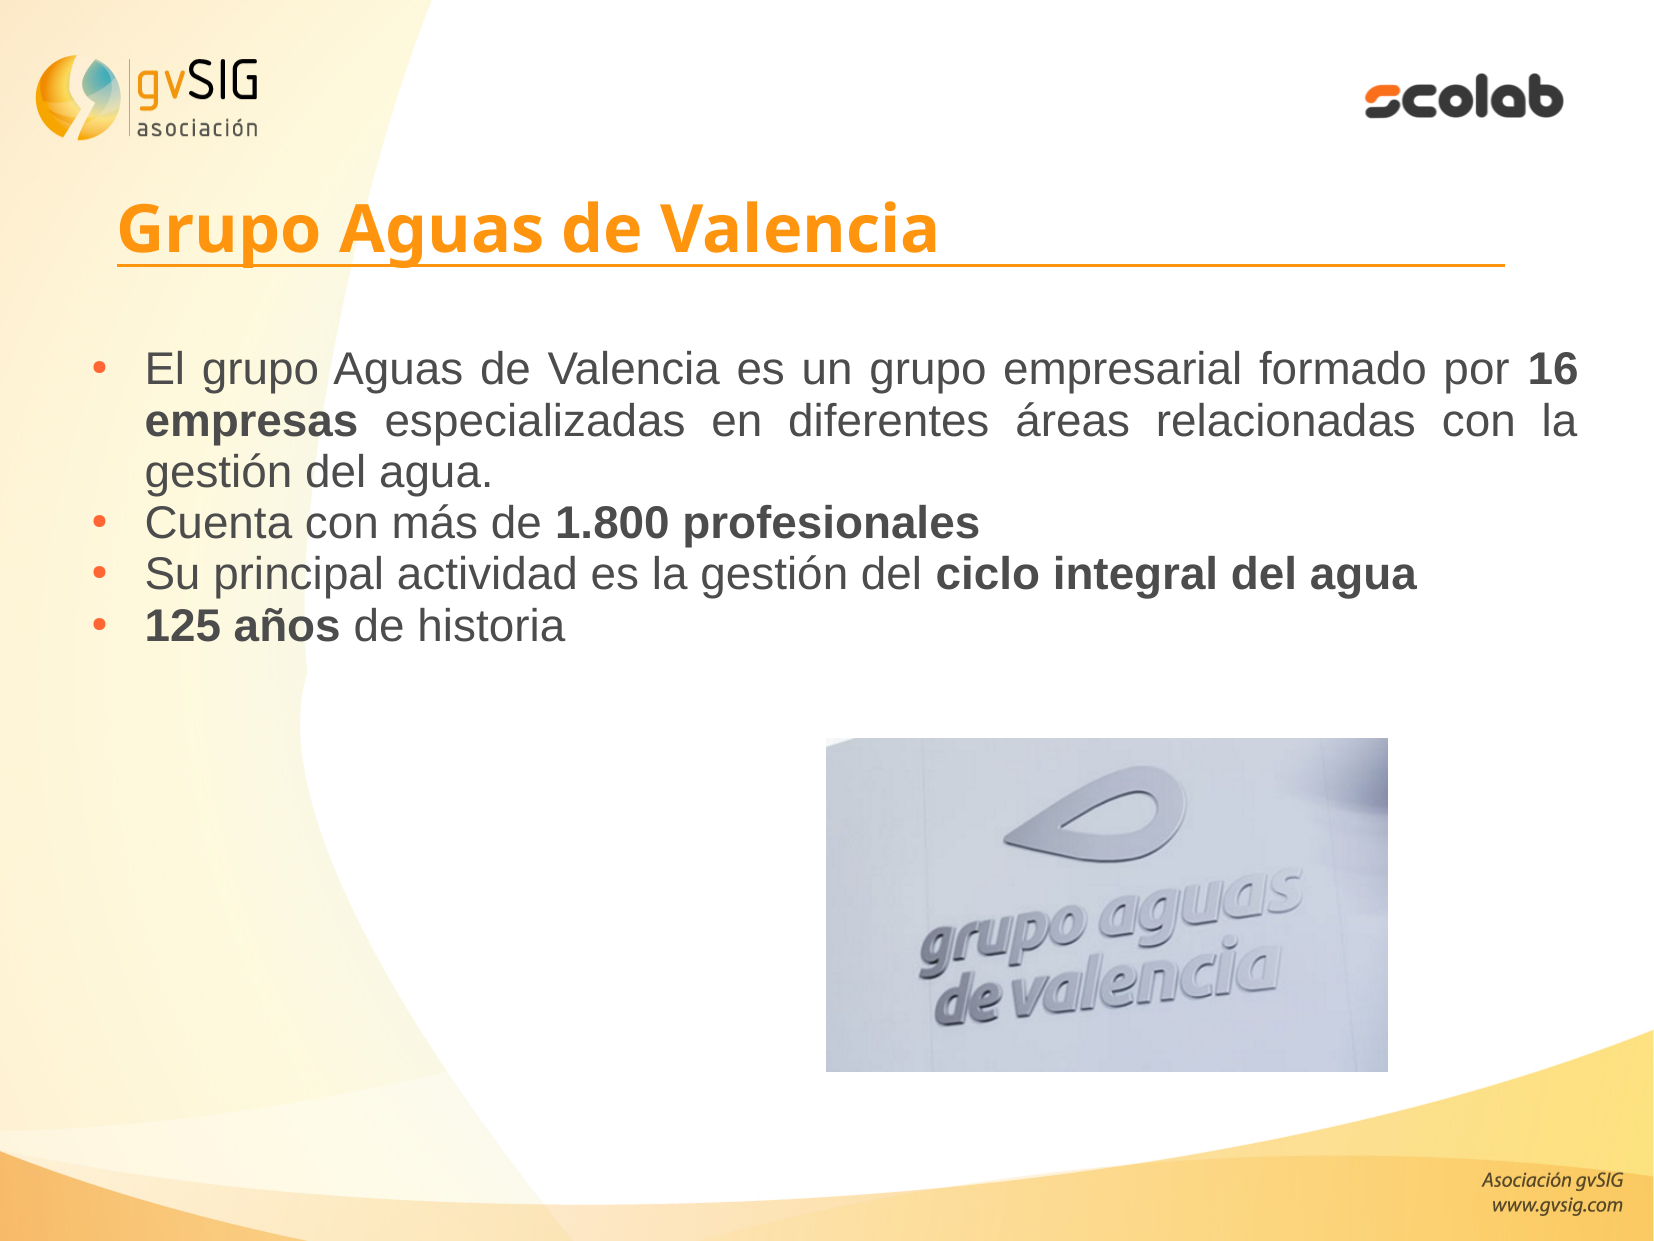

# Grupo Aguas de Valencia
El grupo Aguas de Valencia es un grupo empresarial formado por 16 empresas especializadas en diferentes áreas relacionadas con la gestión del agua.
Cuenta con más de 1.800 profesionales
Su principal actividad es la gestión del ciclo integral del agua
125 años de historia